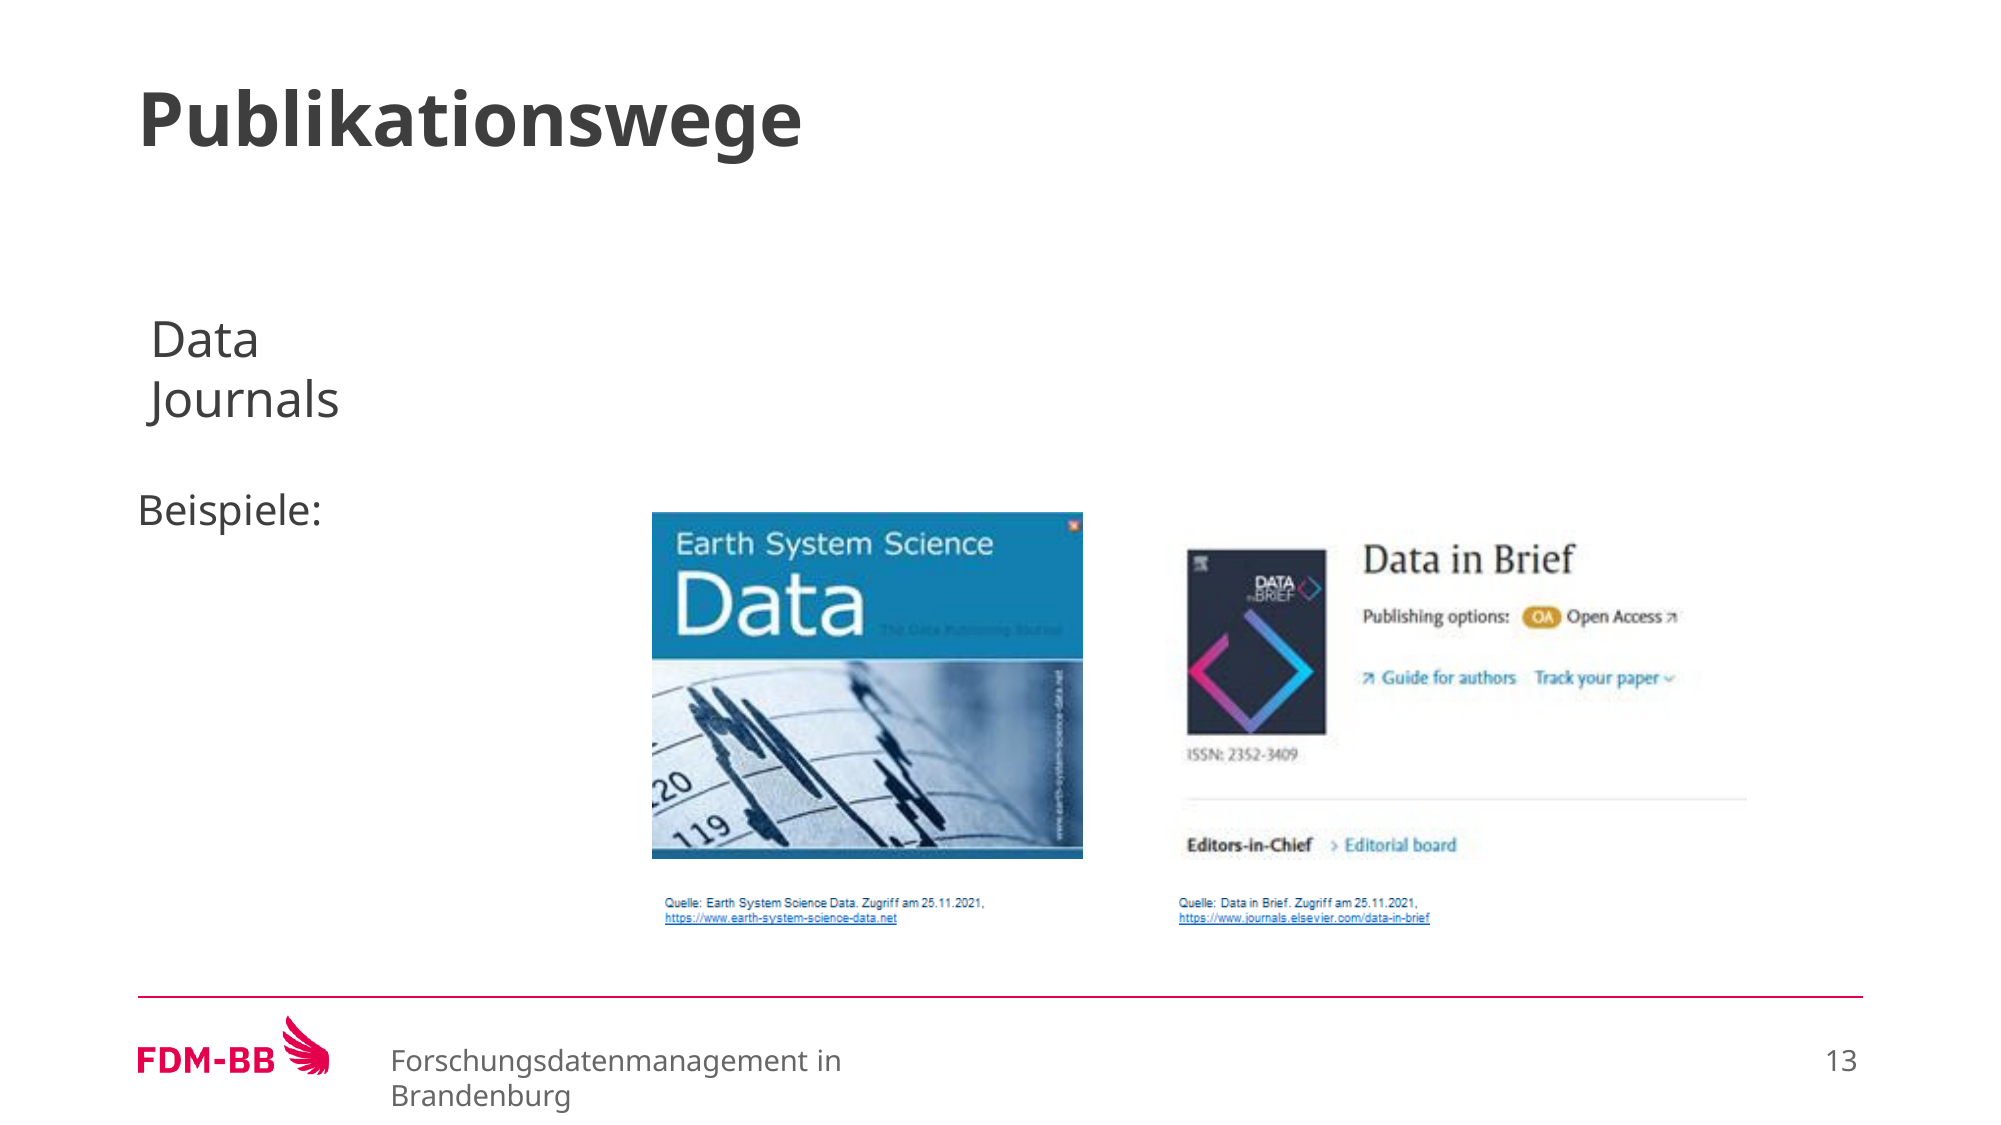

# Publikationswege
Data Journals
Beispiele:
Forschungsdatenmanagement in Brandenburg
13